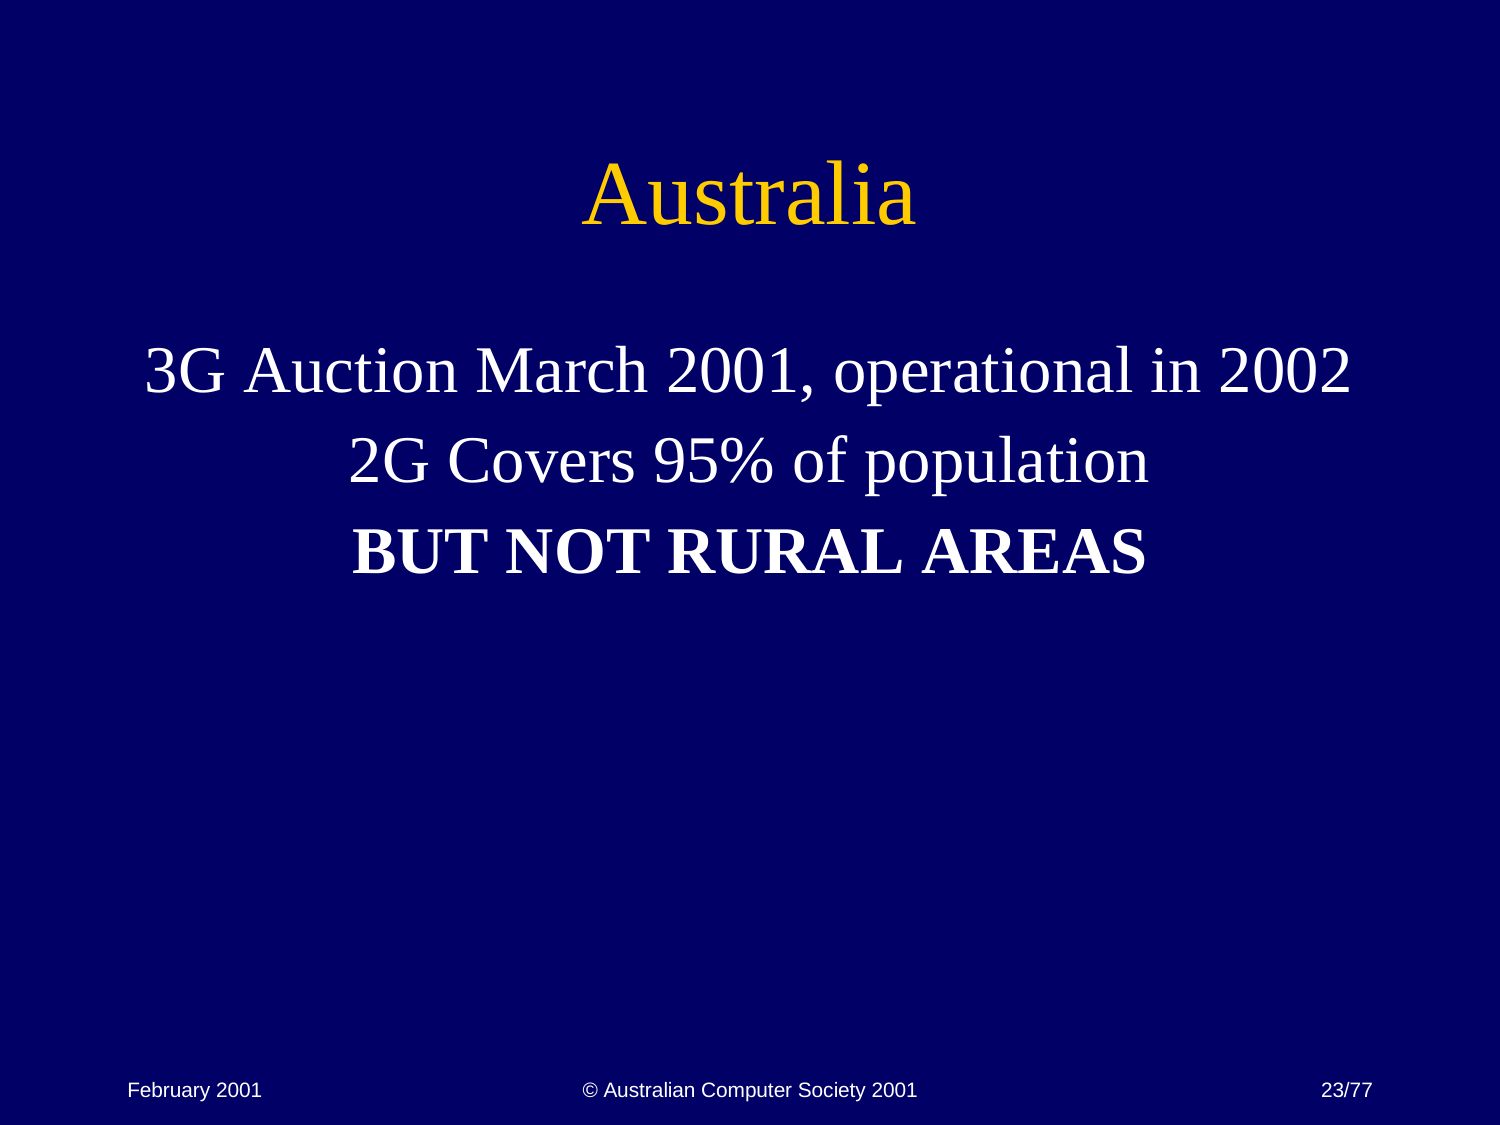

# Australia
3G Auction March 2001, operational in 2002
2G Covers 95% of population
BUT NOT RURAL AREAS
February 2001
© Australian Computer Society 2001
23